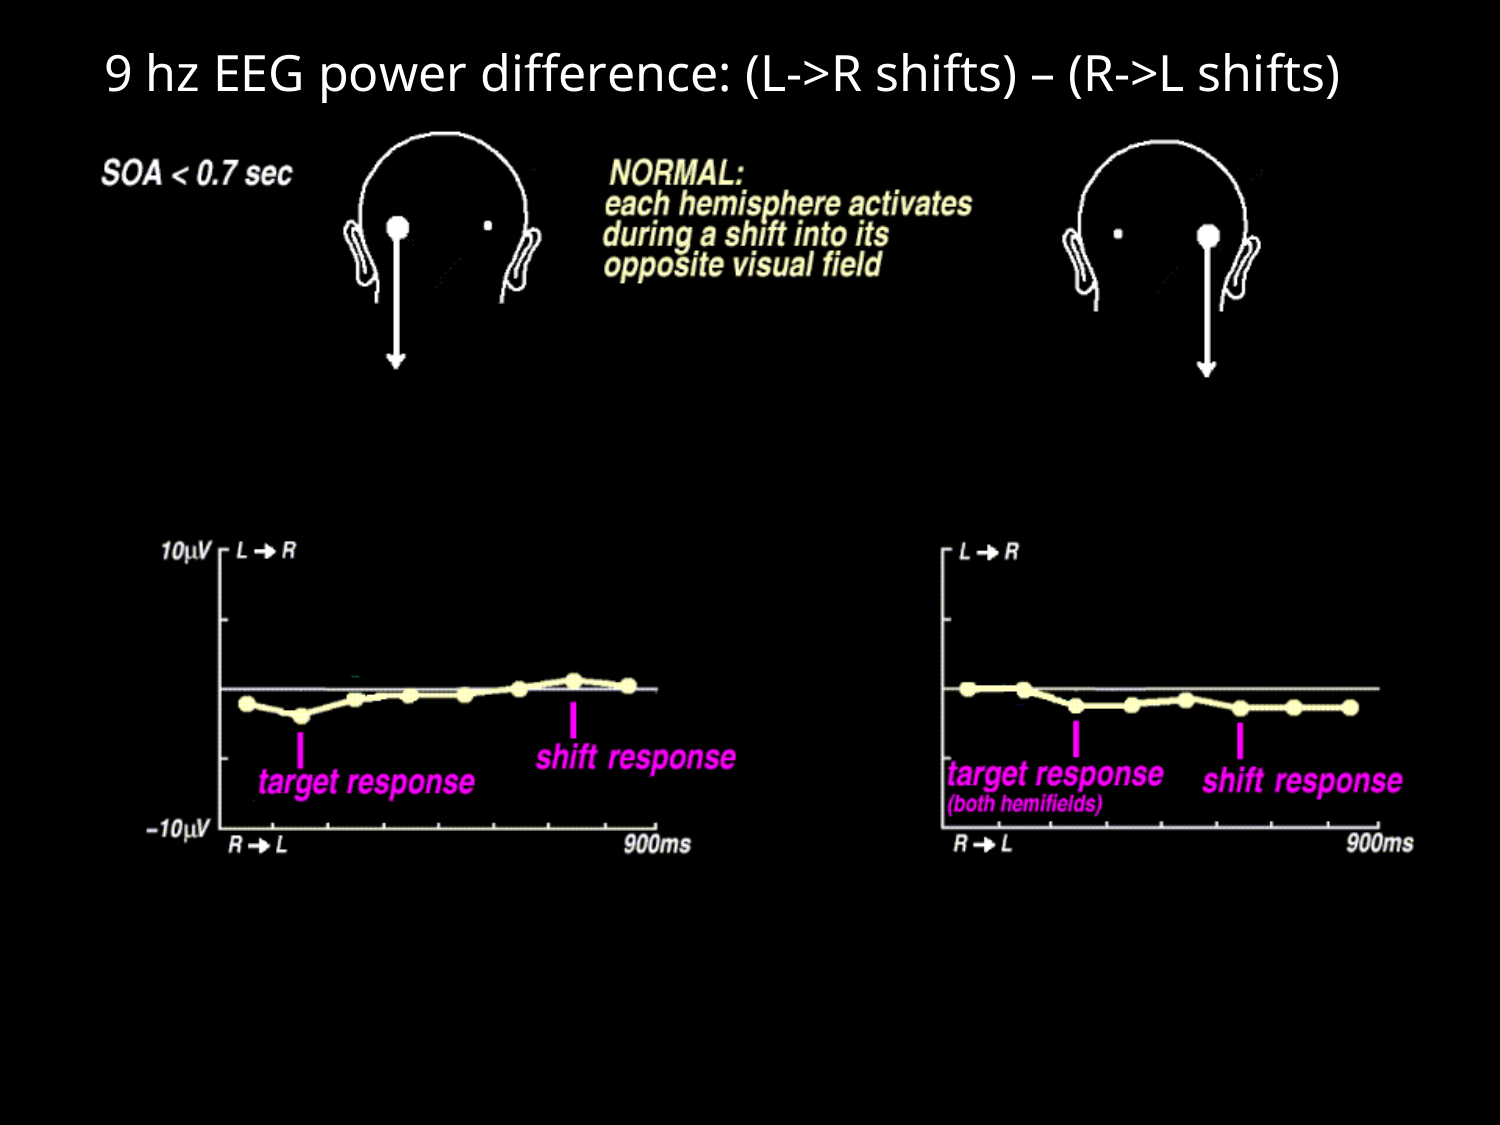

9 hz EEG power difference: (L->R shifts) – (R->L shifts)